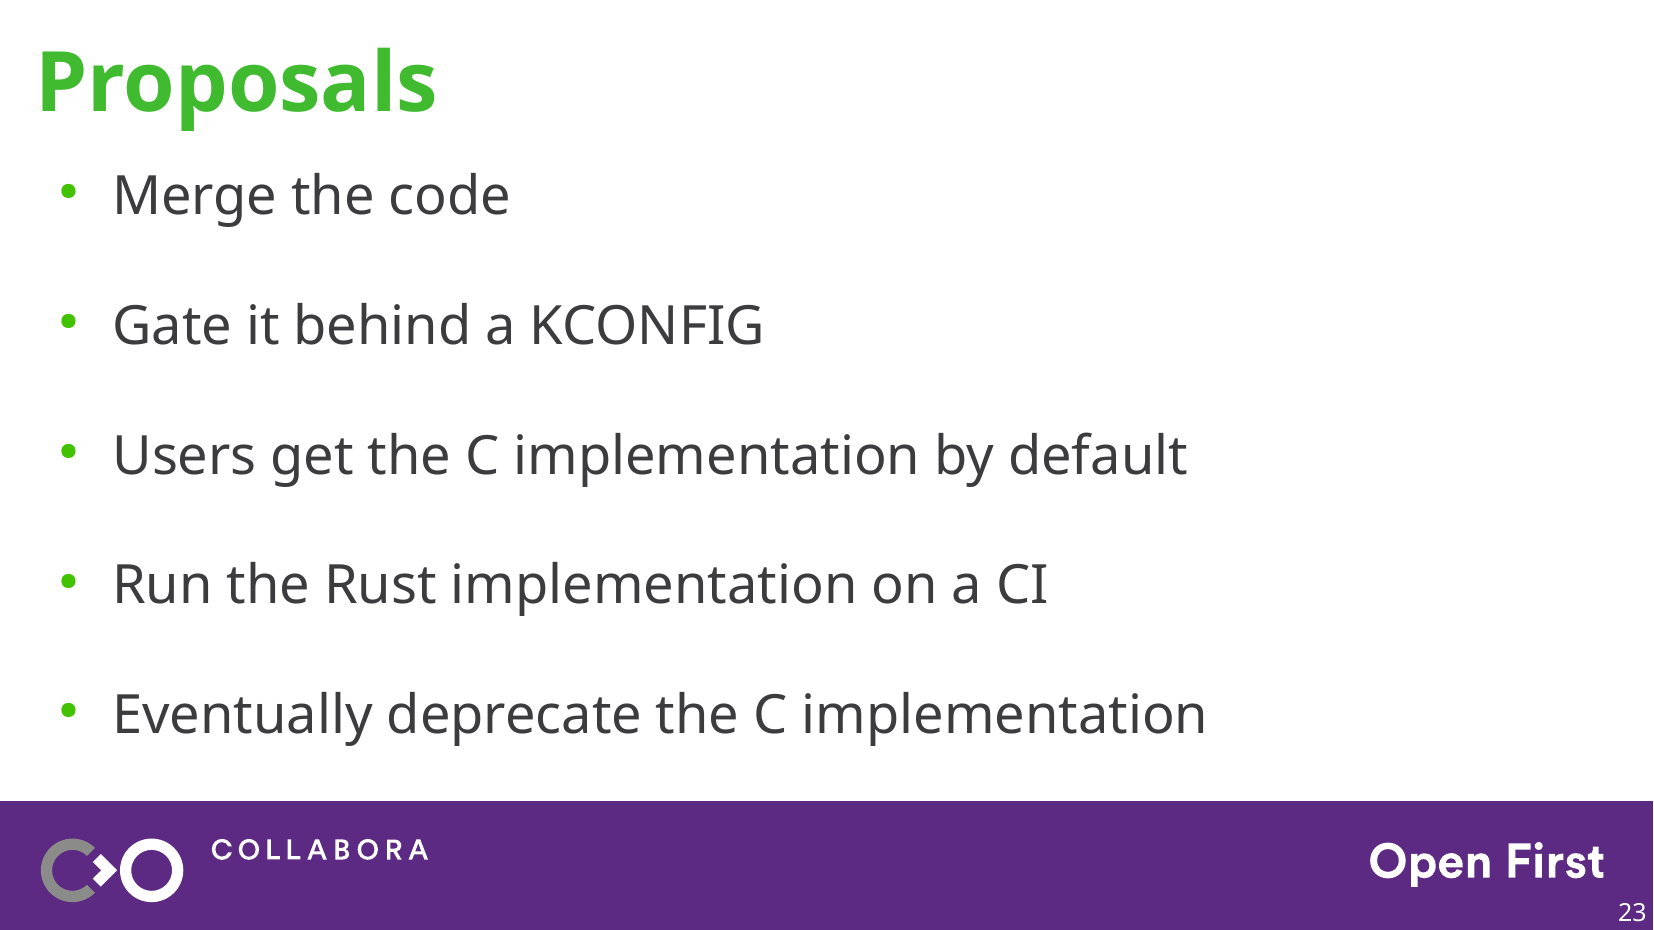

# Proposals
Merge the code
Gate it behind a KCONFIG
Users get the C implementation by default
Run the Rust implementation on a CI
Eventually deprecate the C implementation